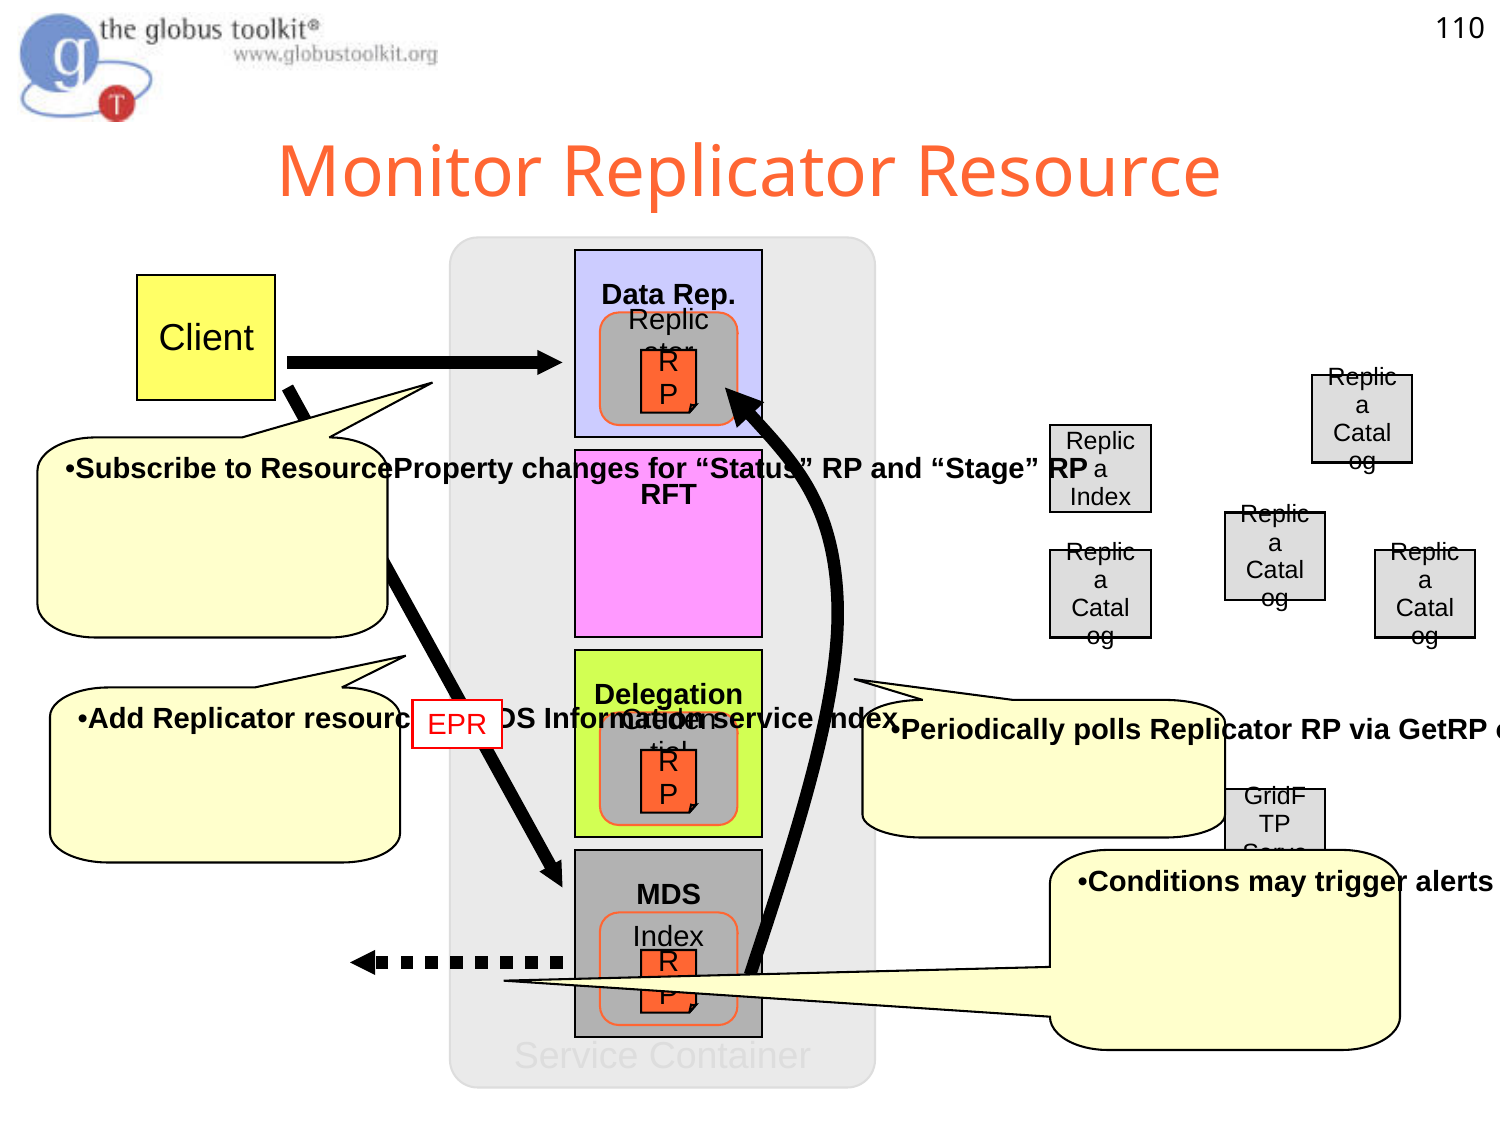

110
# Monitor Replicator Resource
Service Container
Data Rep.
Client
Replicator
RP
Replica
Catalog
Replica
Index
Subscribe to ResourceProperty changes for “Status” RP and “Stage” RP
RFT
Replica
Catalog
Replica
Catalog
Replica
Catalog
Delegation
Add Replicator resource to MDS Information service Index
EPR
Periodically polls Replicator RP via GetRP or GetMultRP
Credential
RP
GridFTP
Server
GridFTP
Server
MDS
Conditions may trigger alerts or other actions (Trigger service not pictured)
Index
RP